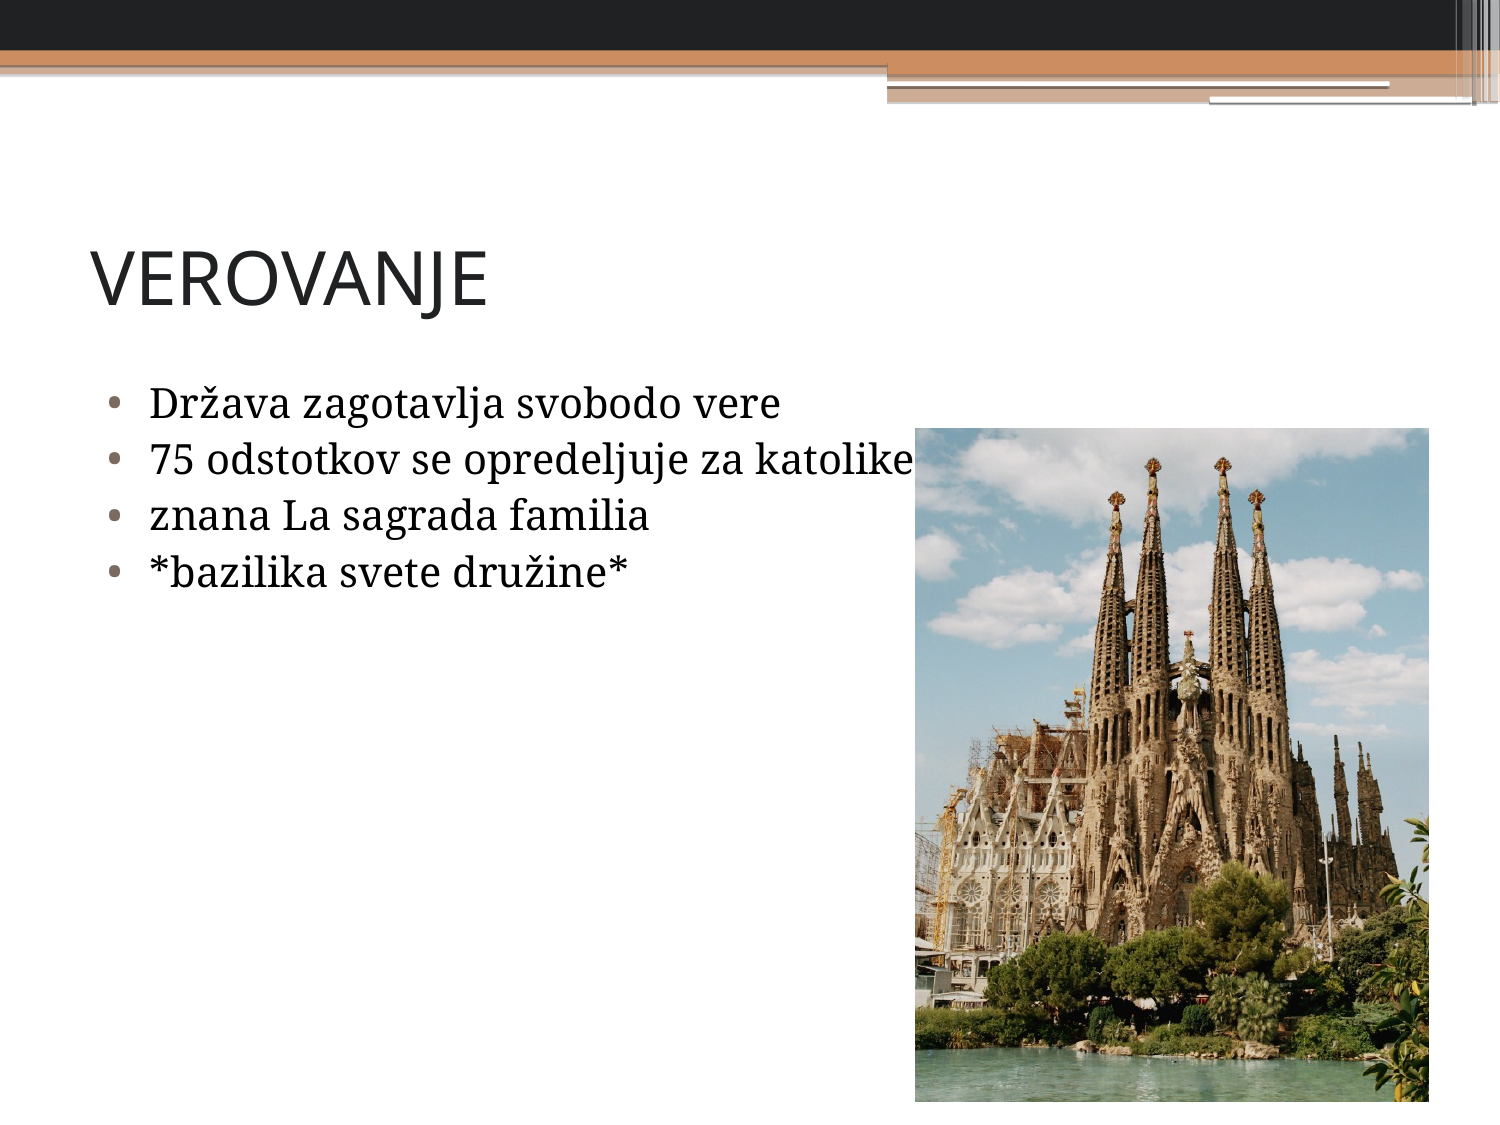

# VEROVANJE
Država zagotavlja svobodo vere
75 odstotkov se opredeljuje za katolike
znana La sagrada familia
*bazilika svete družine*